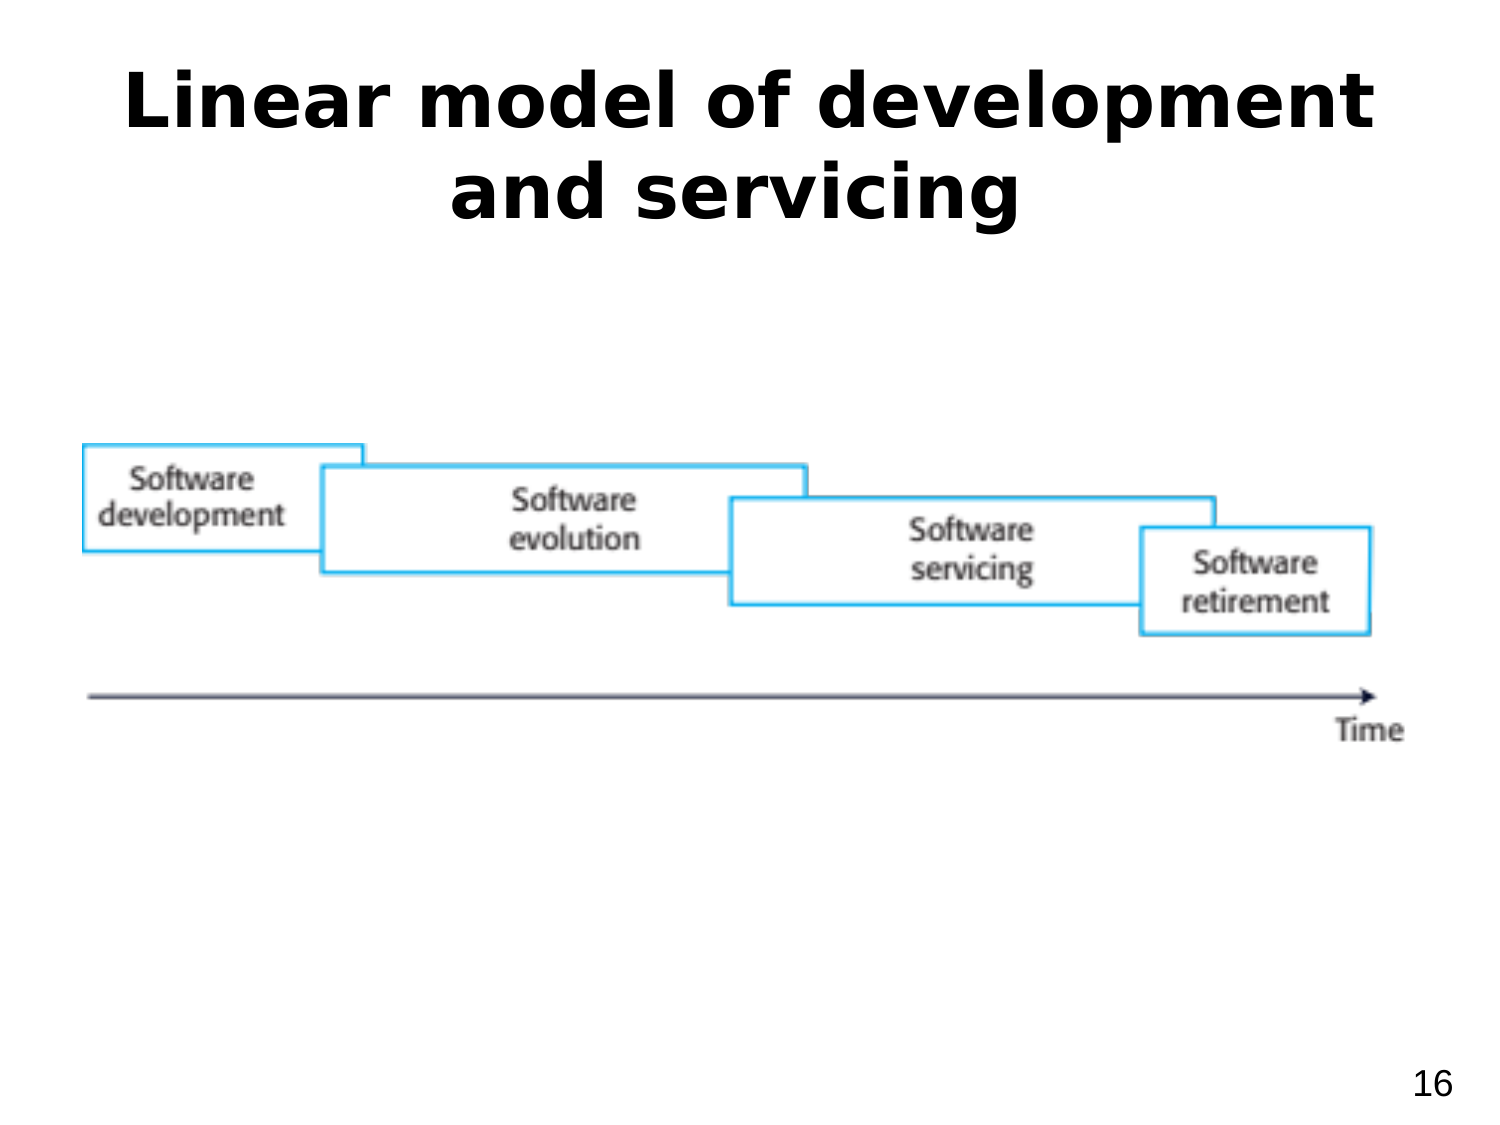

# Linear model of development and servicing